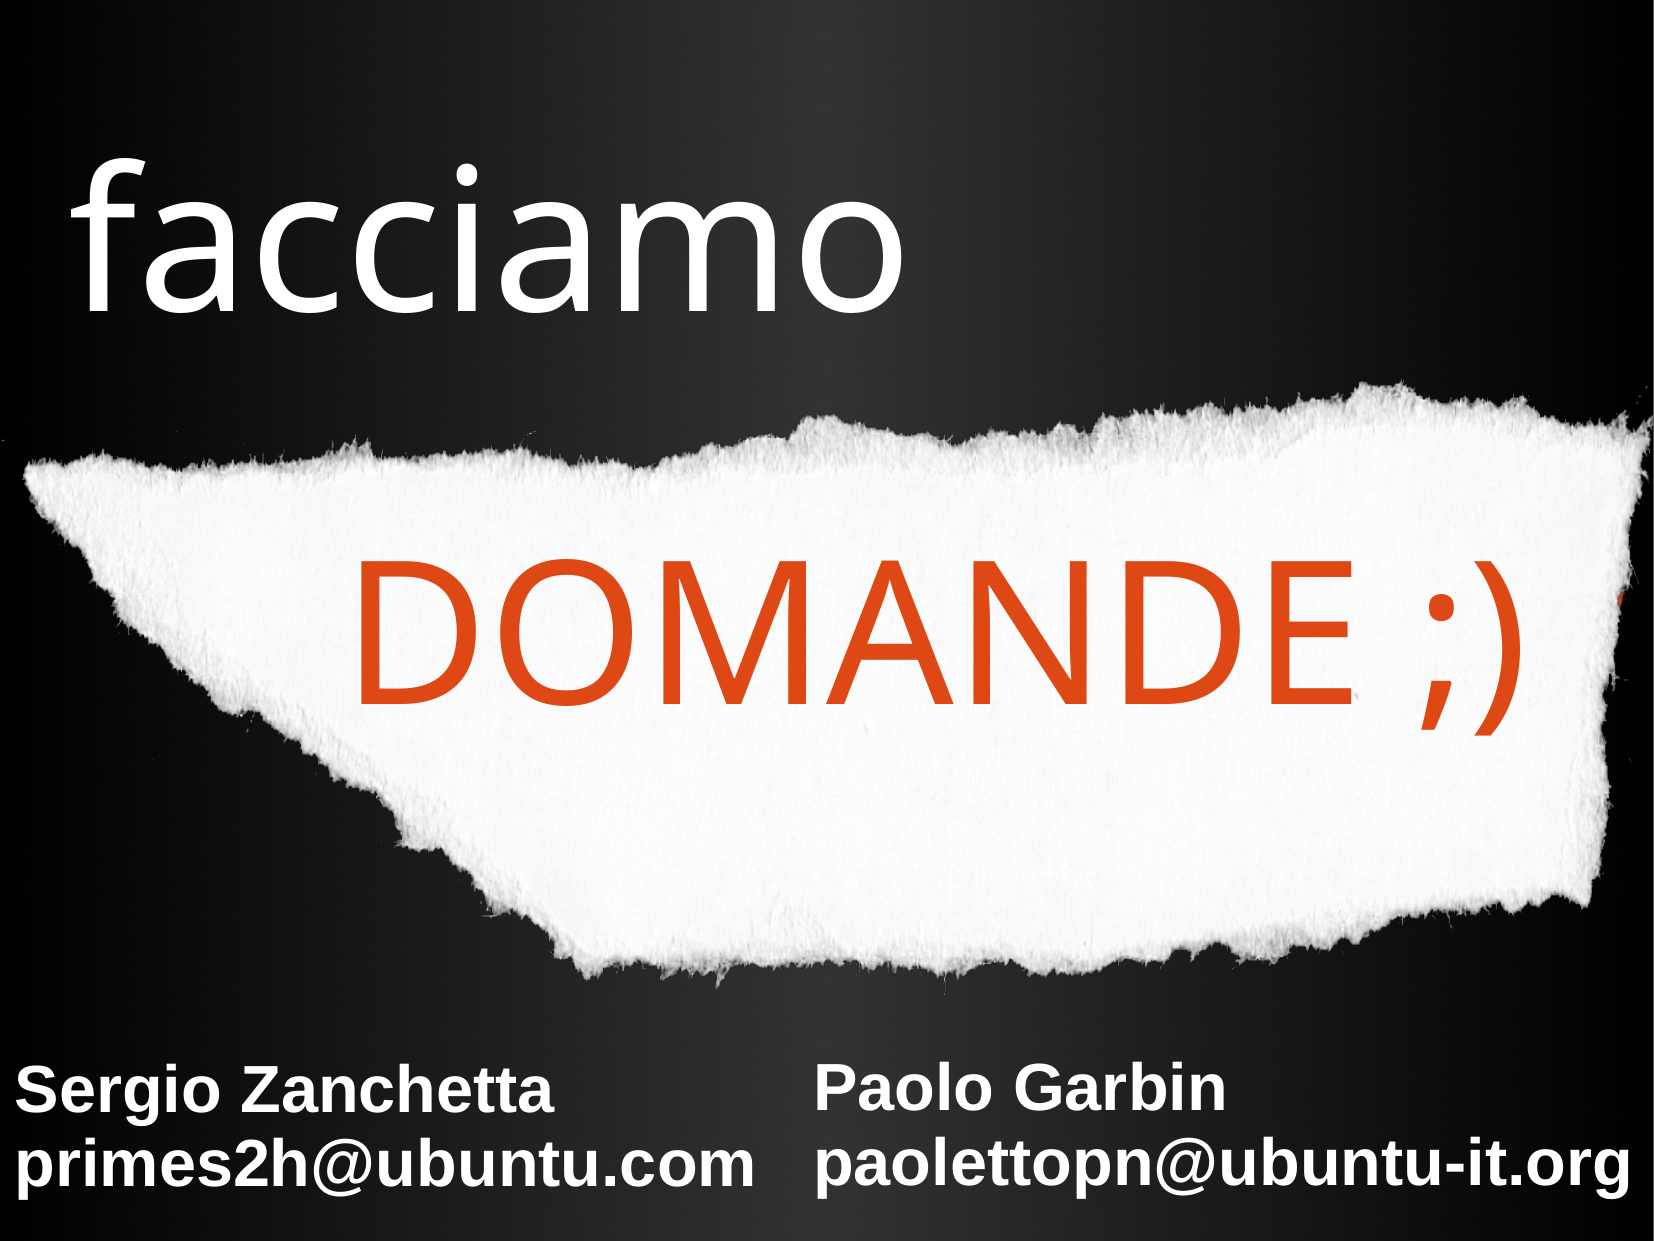

facciamo
DOMANDE ;)
Paolo Garbin paolettopn@ubuntu-it.org
Sergio Zanchetta primes2h@ubuntu.com